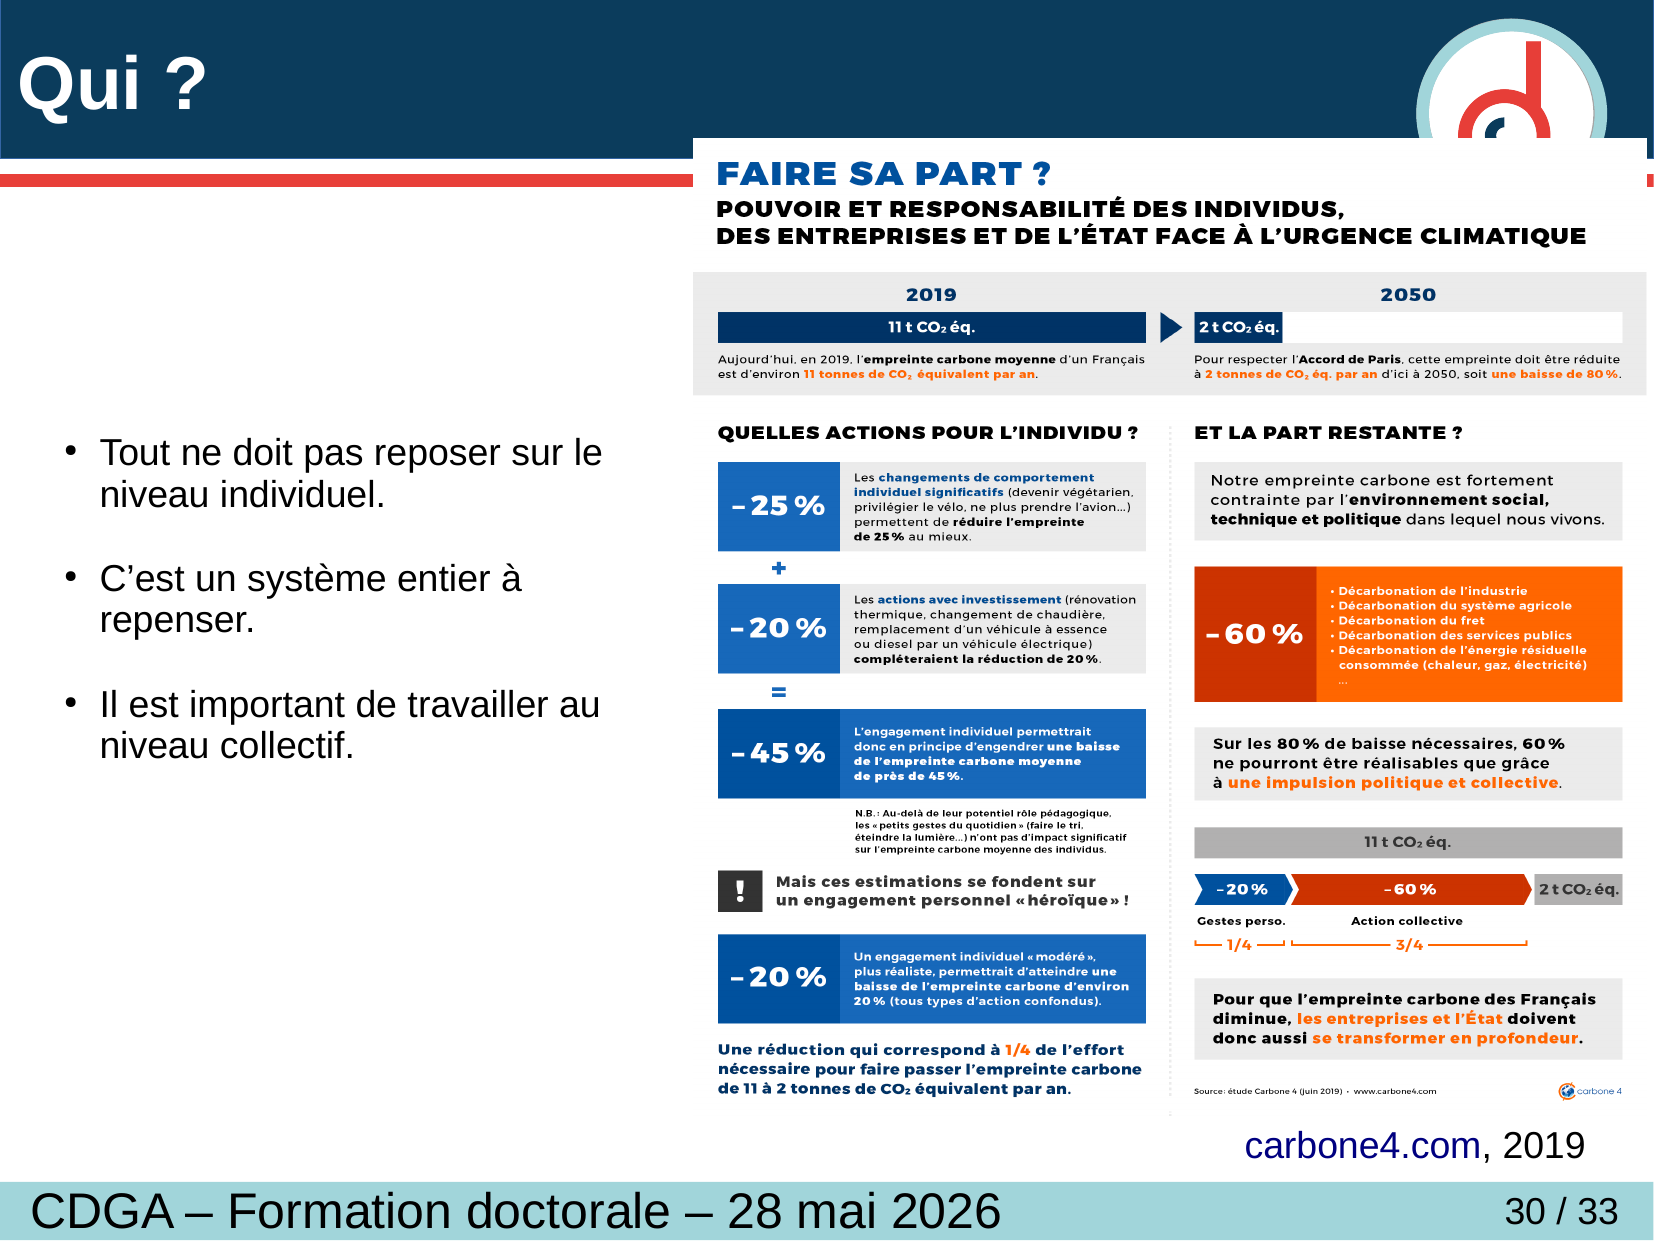

# Qui ?
Tout ne doit pas reposer sur le niveau individuel.
C’est un système entier à repenser.
Il est important de travailler au niveau collectif.
carbone4.com, 2019